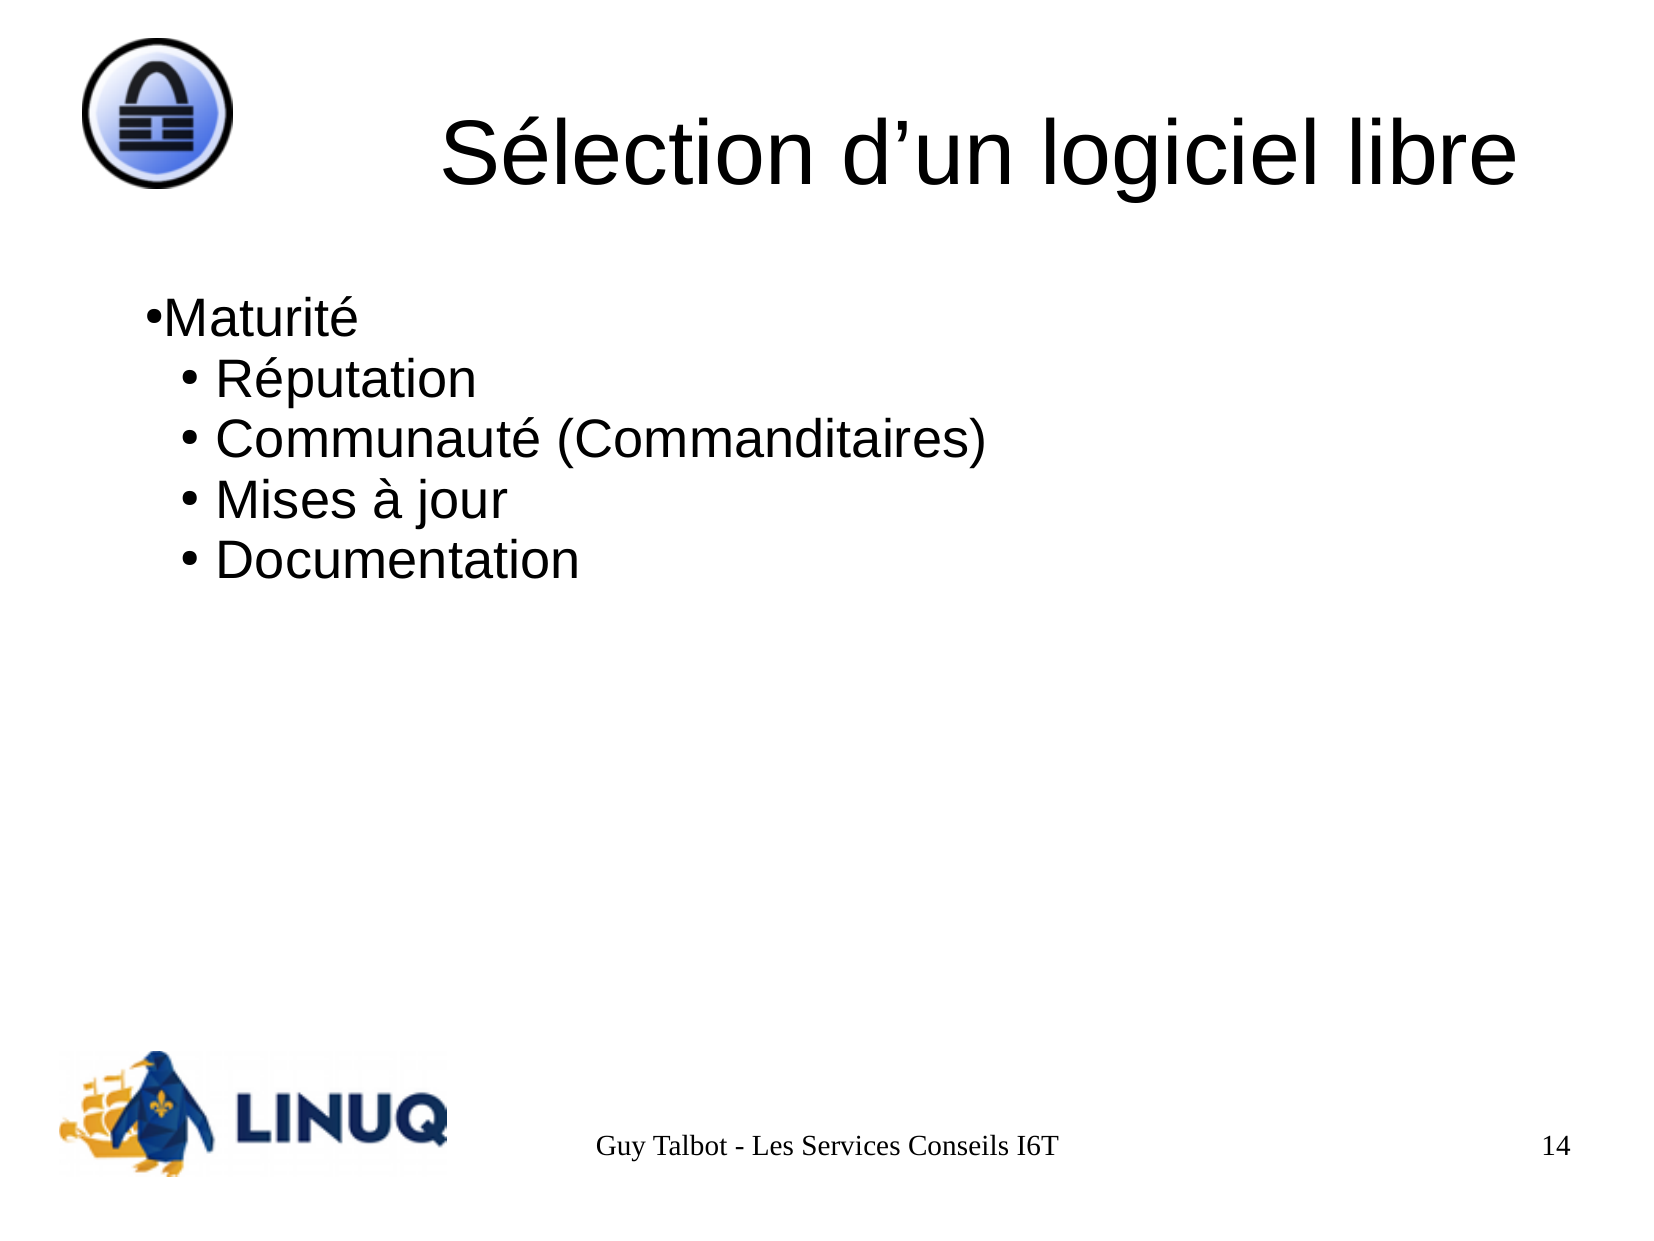

# Sélection d’un logiciel libre
Maturité
Réputation
Communauté (Commanditaires)
Mises à jour
Documentation
Guy Talbot - Les Services Conseils I6T
14